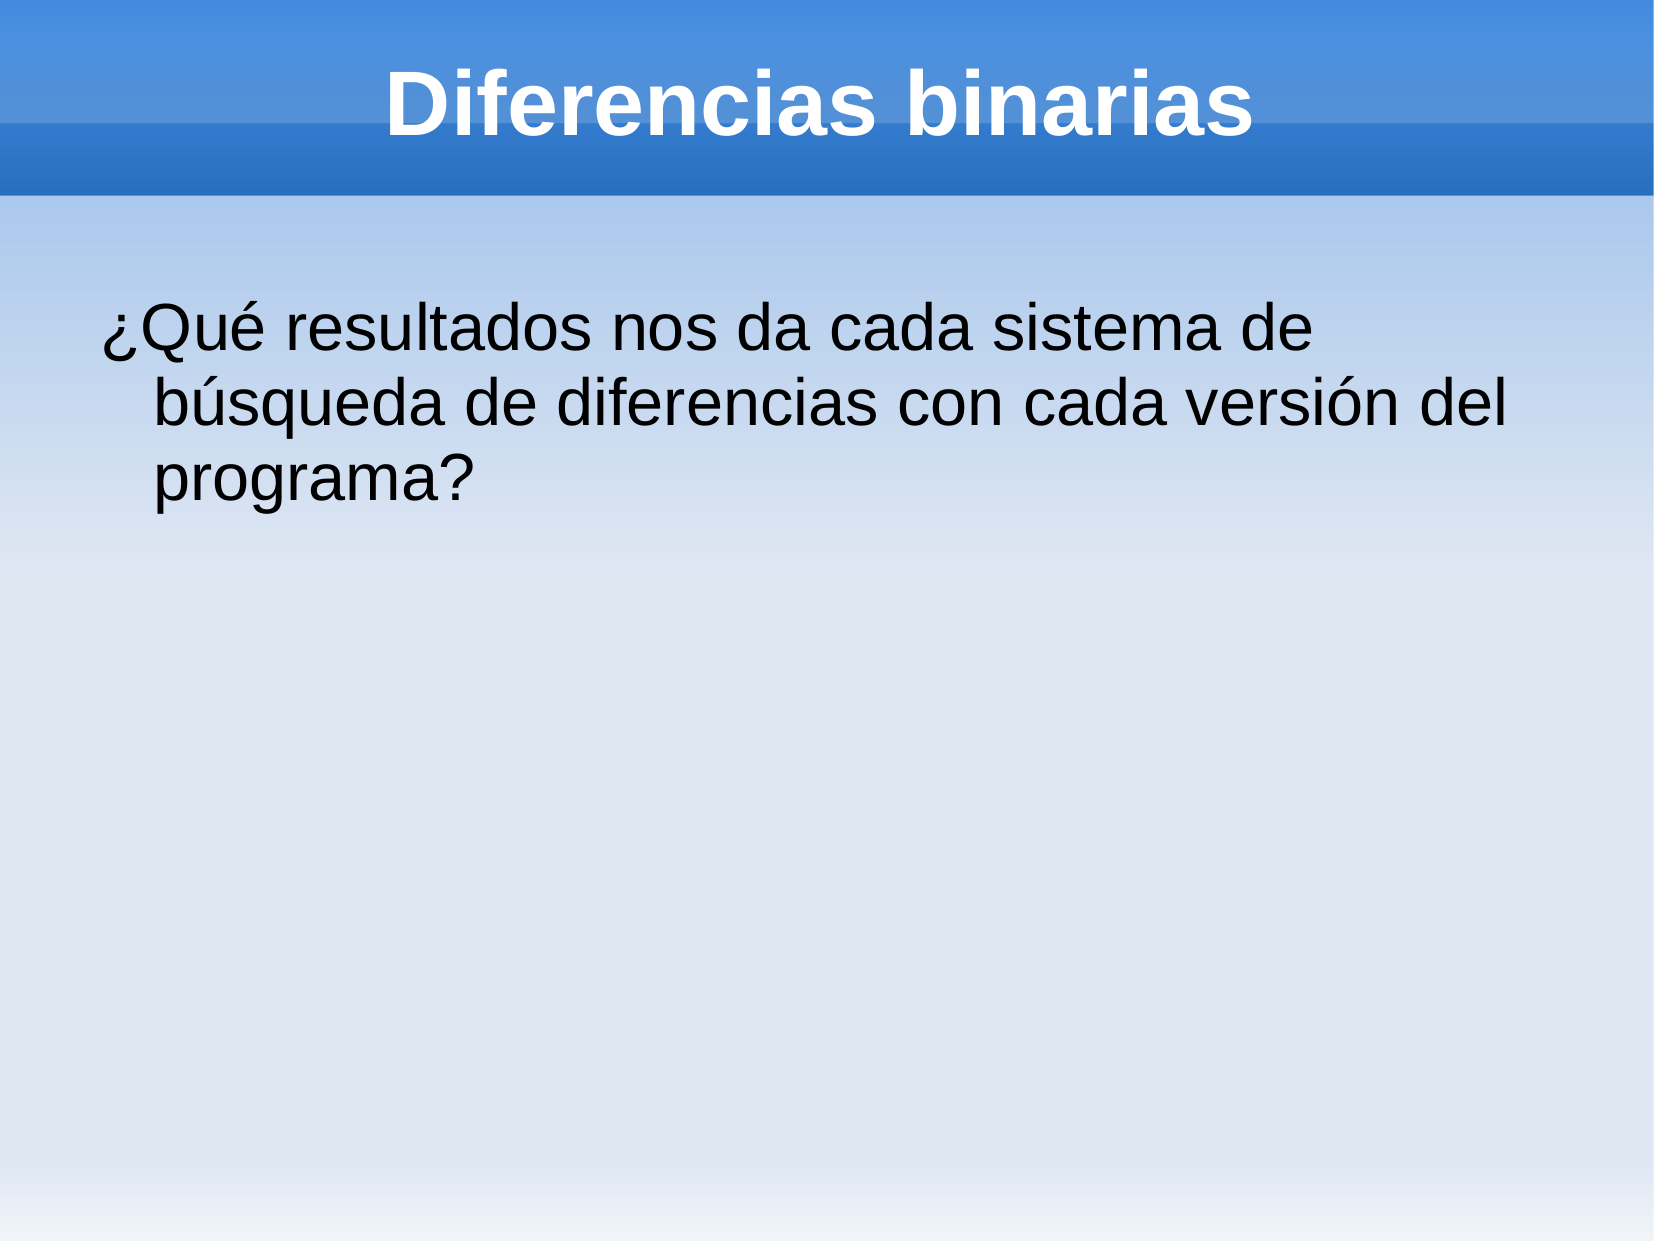

# Diferencias binarias
¿Qué resultados nos da cada sistema de búsqueda de diferencias con cada versión del programa?